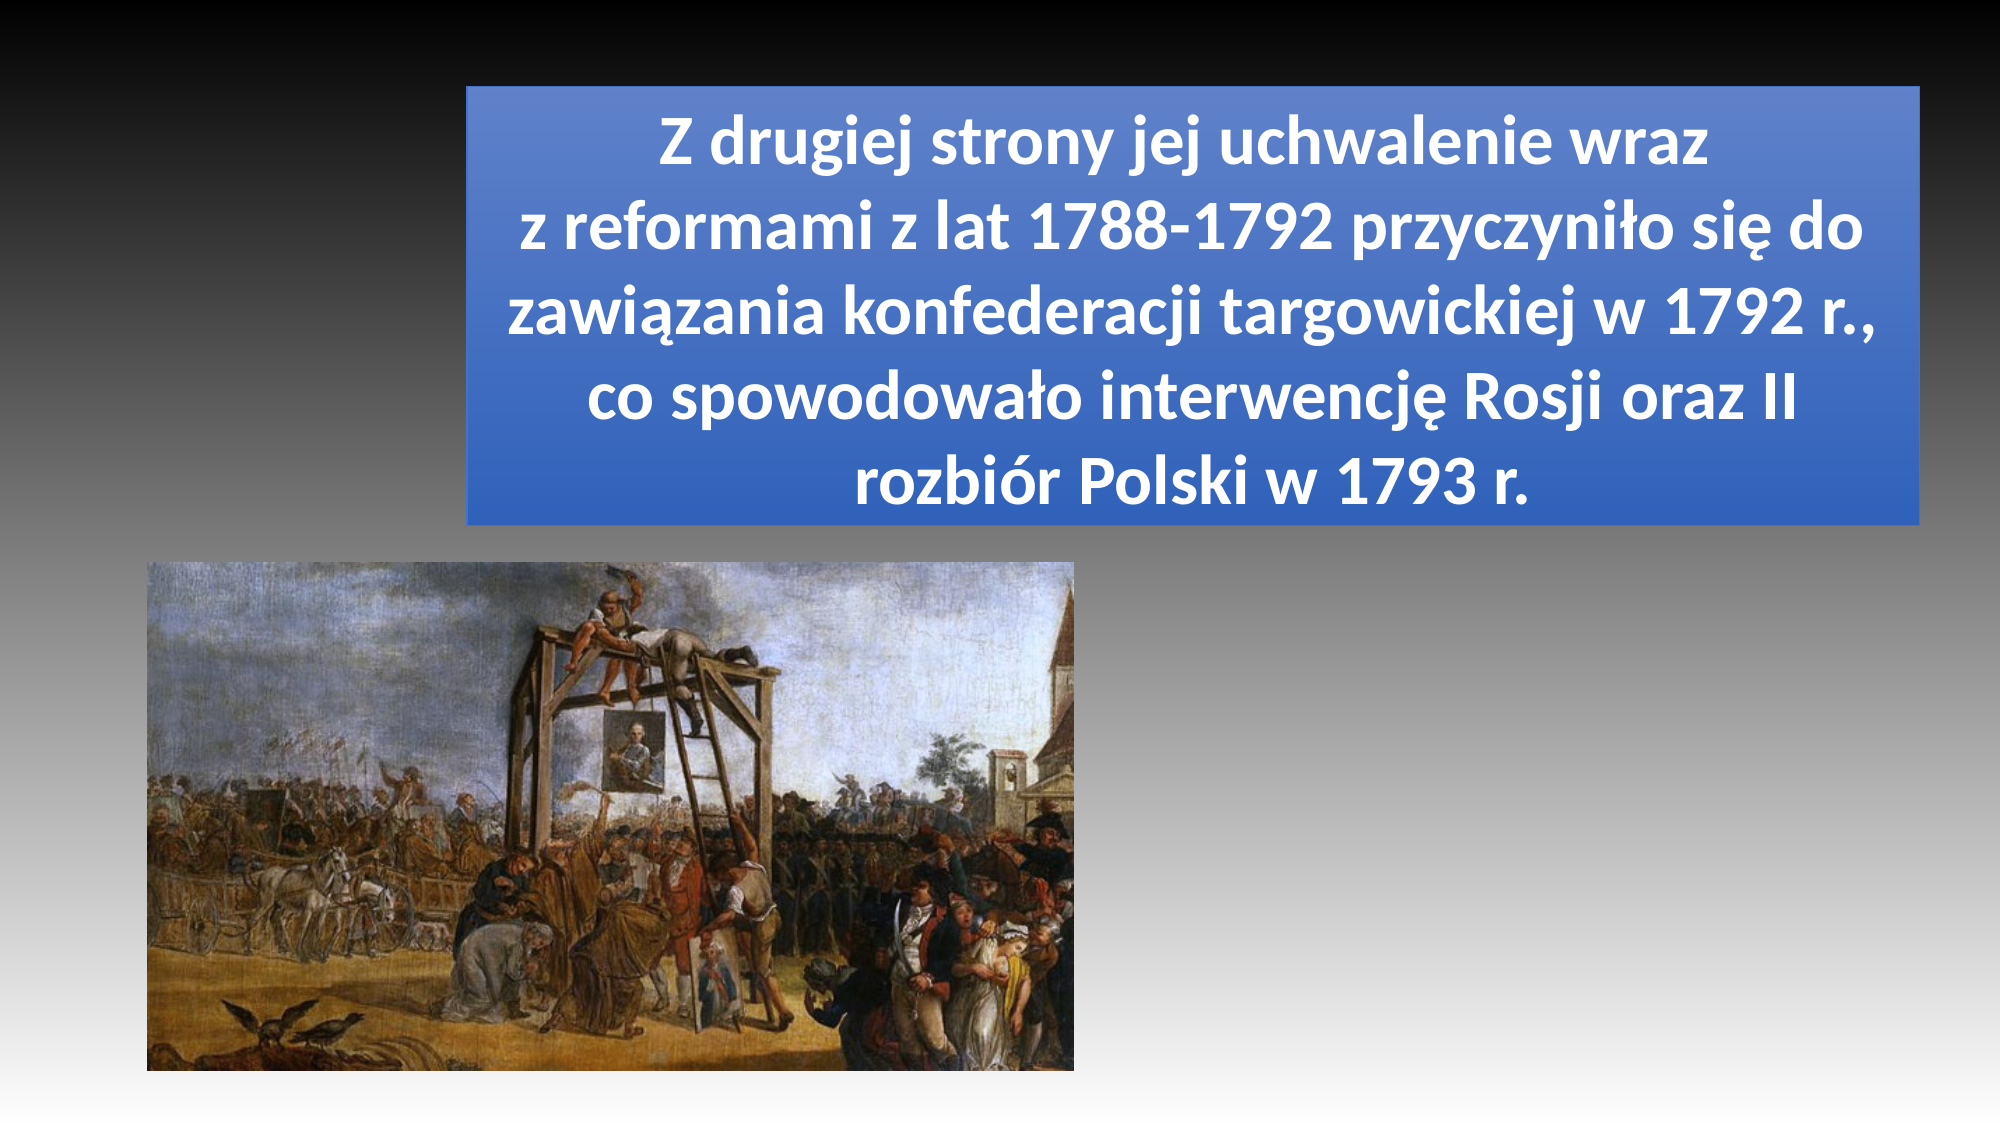

Z drugiej strony jej uchwalenie wraz
z reformami z lat 1788-1792 przyczyniło się do zawiązania konfederacji targowickiej w 1792 r., co spowodowało interwencję Rosji oraz II rozbiór Polski w 1793 r.